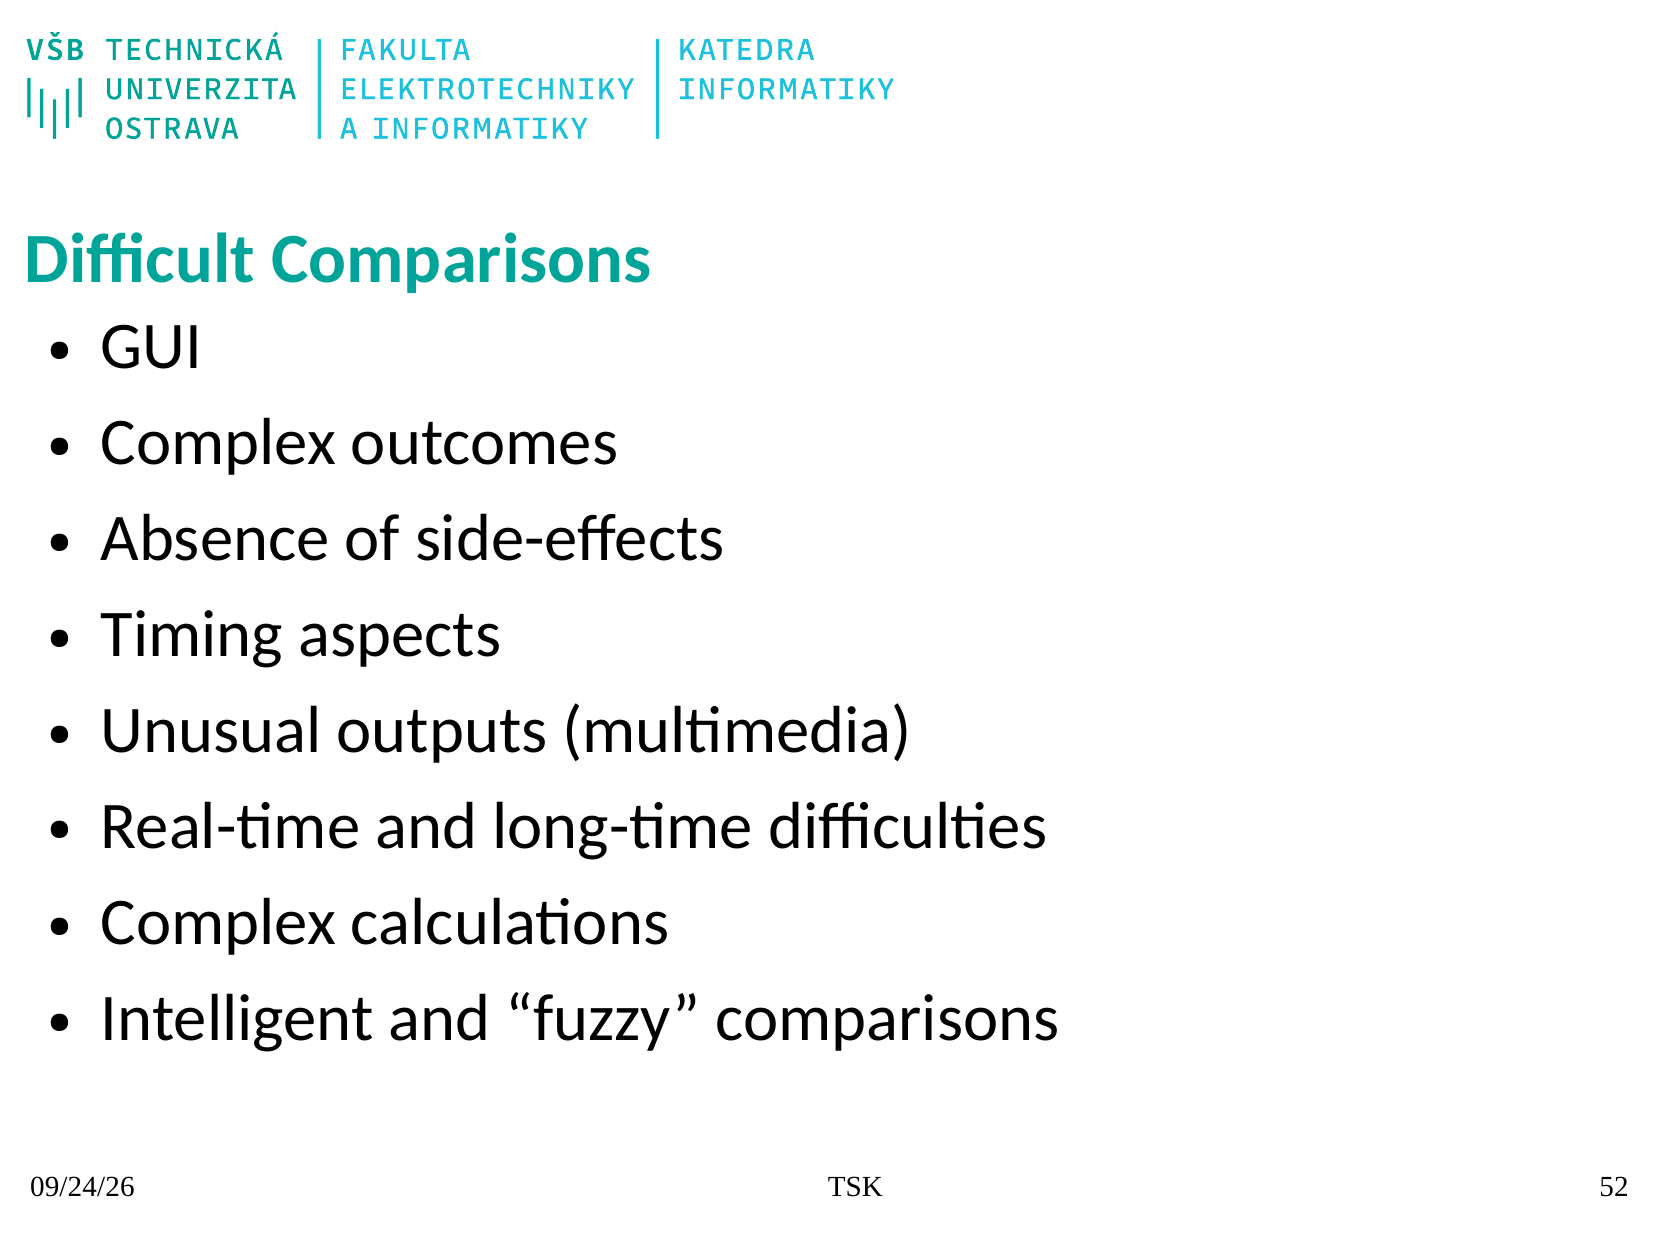

# Difficult Comparisons
GUI
Complex outcomes
Absence of side-effects
Timing aspects
Unusual outputs (multimedia)
Real-time and long-time difficulties
Complex calculations
Intelligent and “fuzzy” comparisons
TSK
52